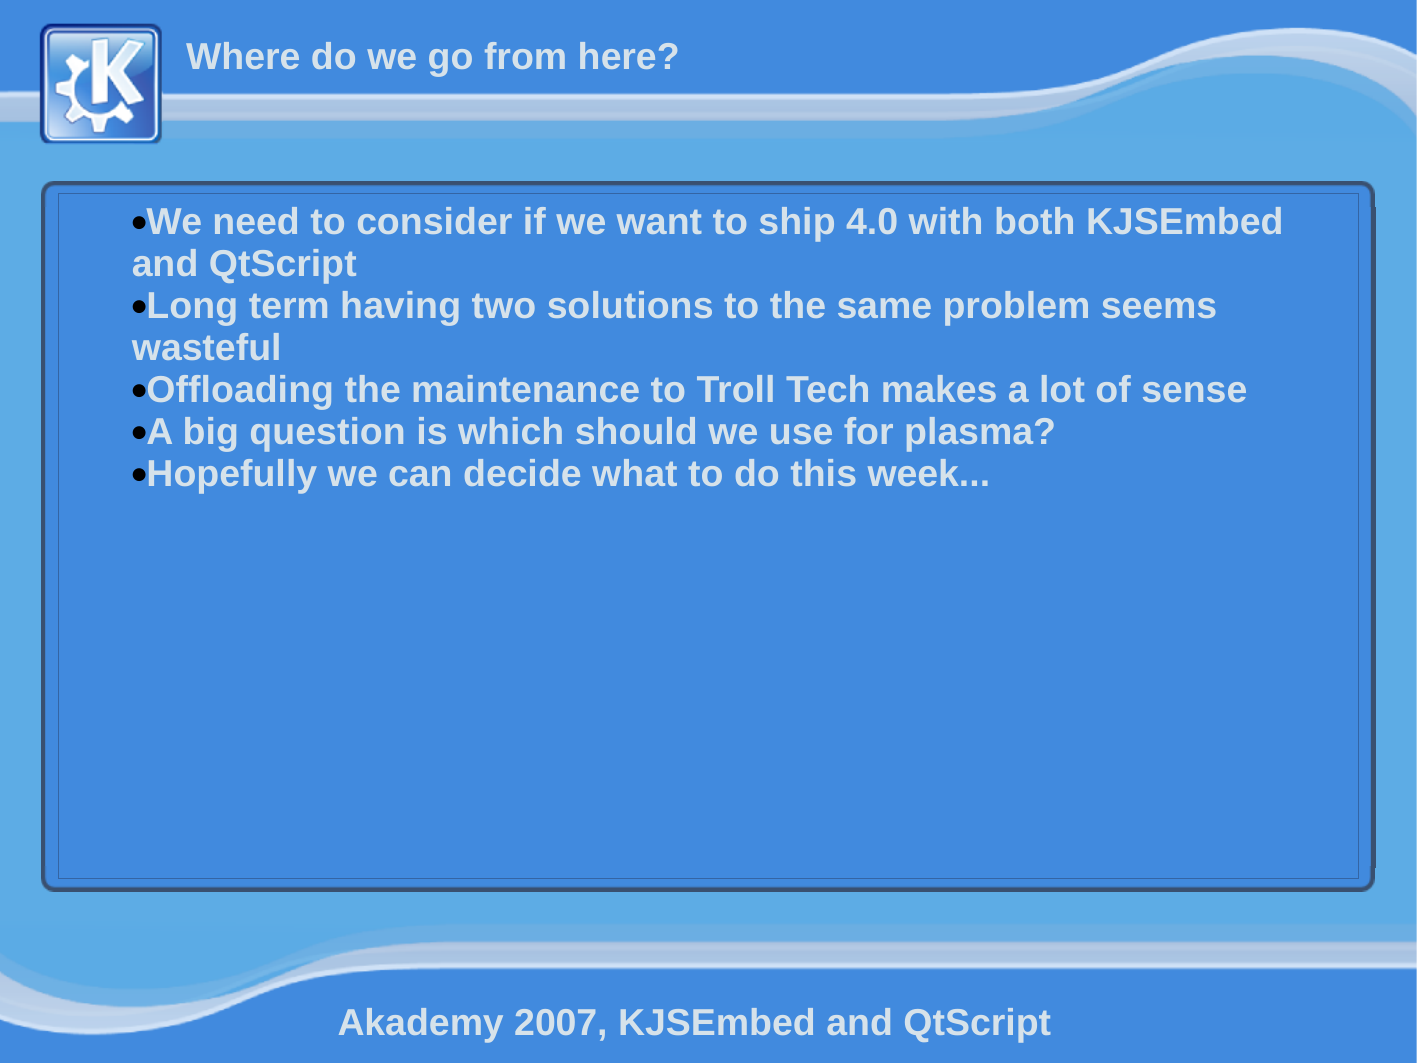

Where do we go from here?
We need to consider if we want to ship 4.0 with both KJSEmbed and QtScript
Long term having two solutions to the same problem seems wasteful
Offloading the maintenance to Troll Tech makes a lot of sense
A big question is which should we use for plasma?
Hopefully we can decide what to do this week...